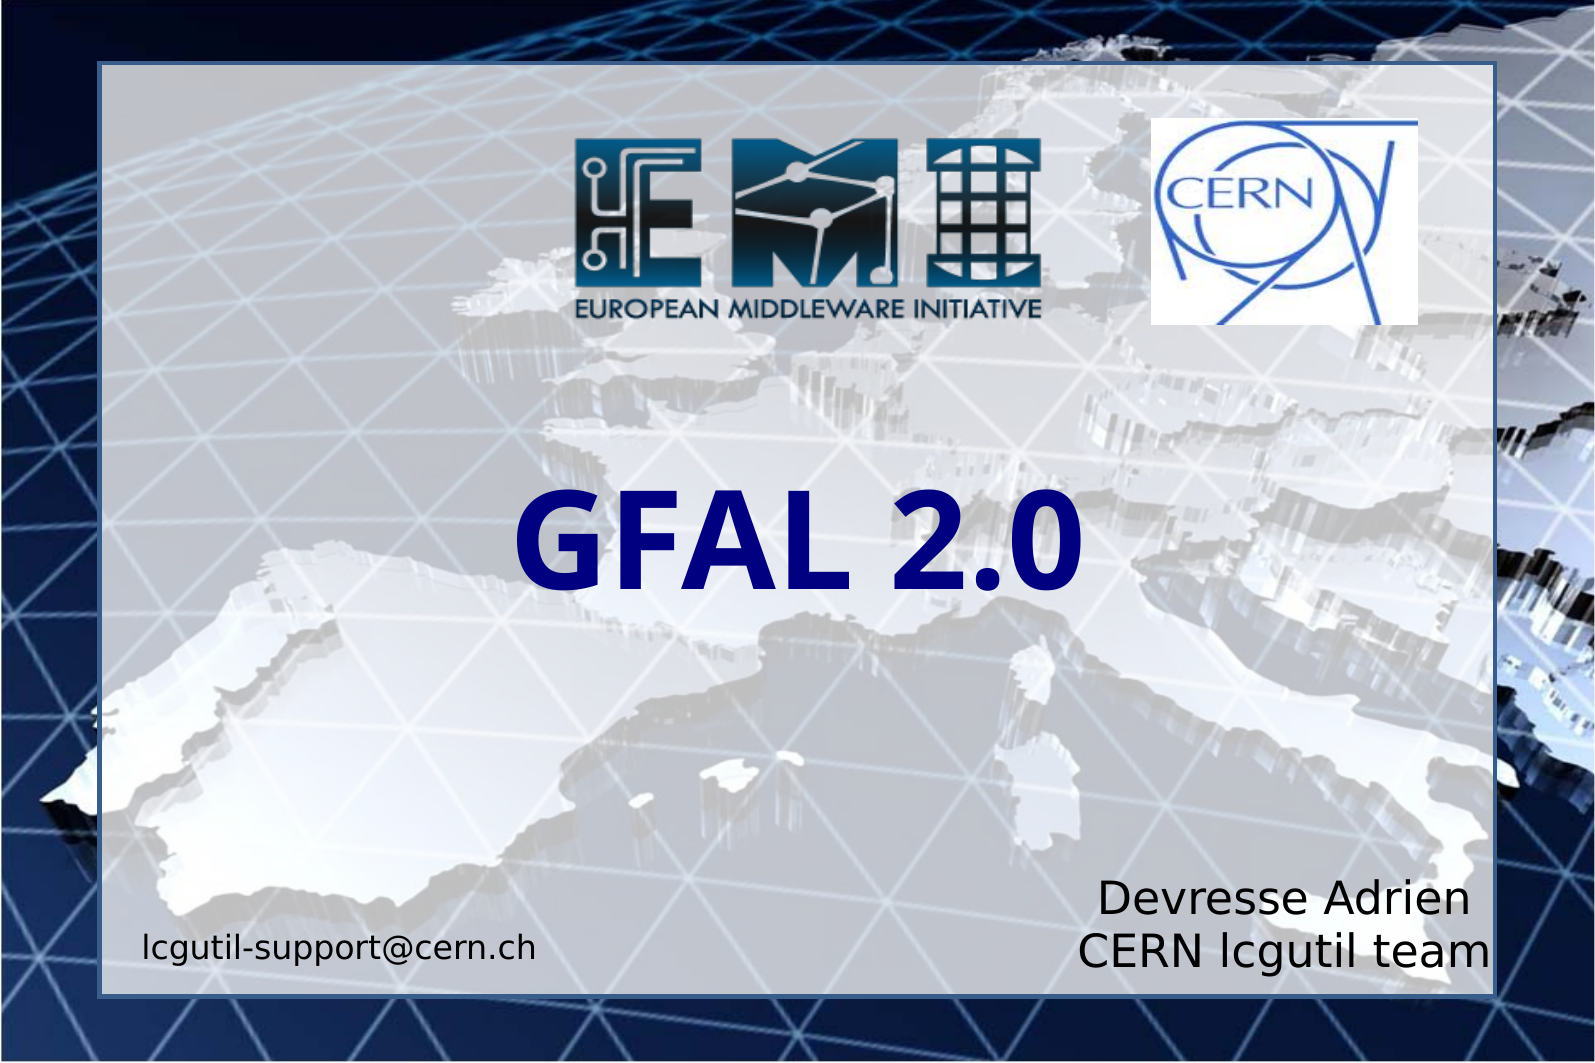

GFAL 2.0
Devresse Adrien
CERN lcgutil team
lcgutil-support@cern.ch